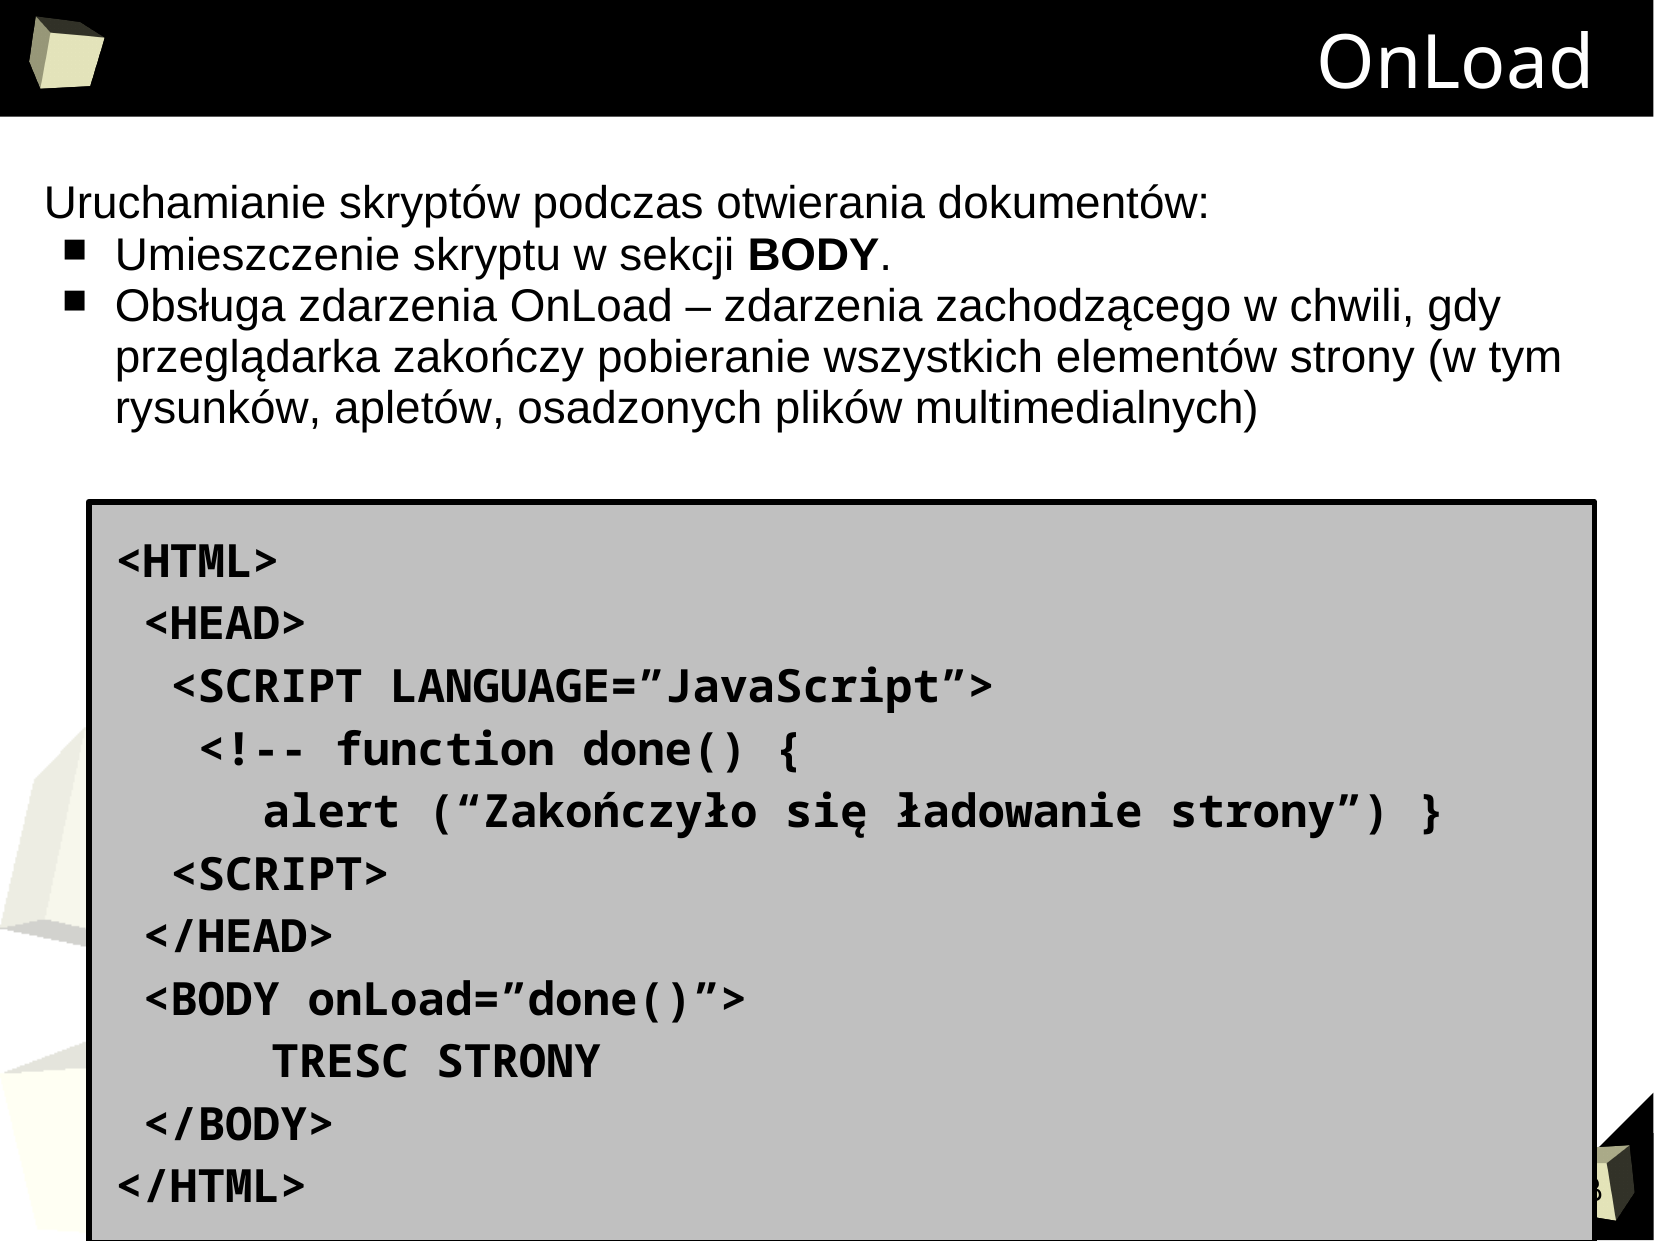

# OnLoad
Uruchamianie skryptów podczas otwierania dokumentów:
Umieszczenie skryptu w sekcji BODY.
Obsługa zdarzenia OnLoad – zdarzenia zachodzącego w chwili, gdy przeglądarka zakończy pobieranie wszystkich elementów strony (w tym rysunków, apletów, osadzonych plików multimedialnych)
<HTML>
 <HEAD>
 <SCRIPT LANGUAGE=”JavaScript”>
 <!-- function done() {
 		alert (“Zakończyło się ładowanie strony”) }
 <SCRIPT>
 </HEAD>
 <BODY onLoad=”done()”>
	 TRESC STRONY
 </BODY>
</HTML>